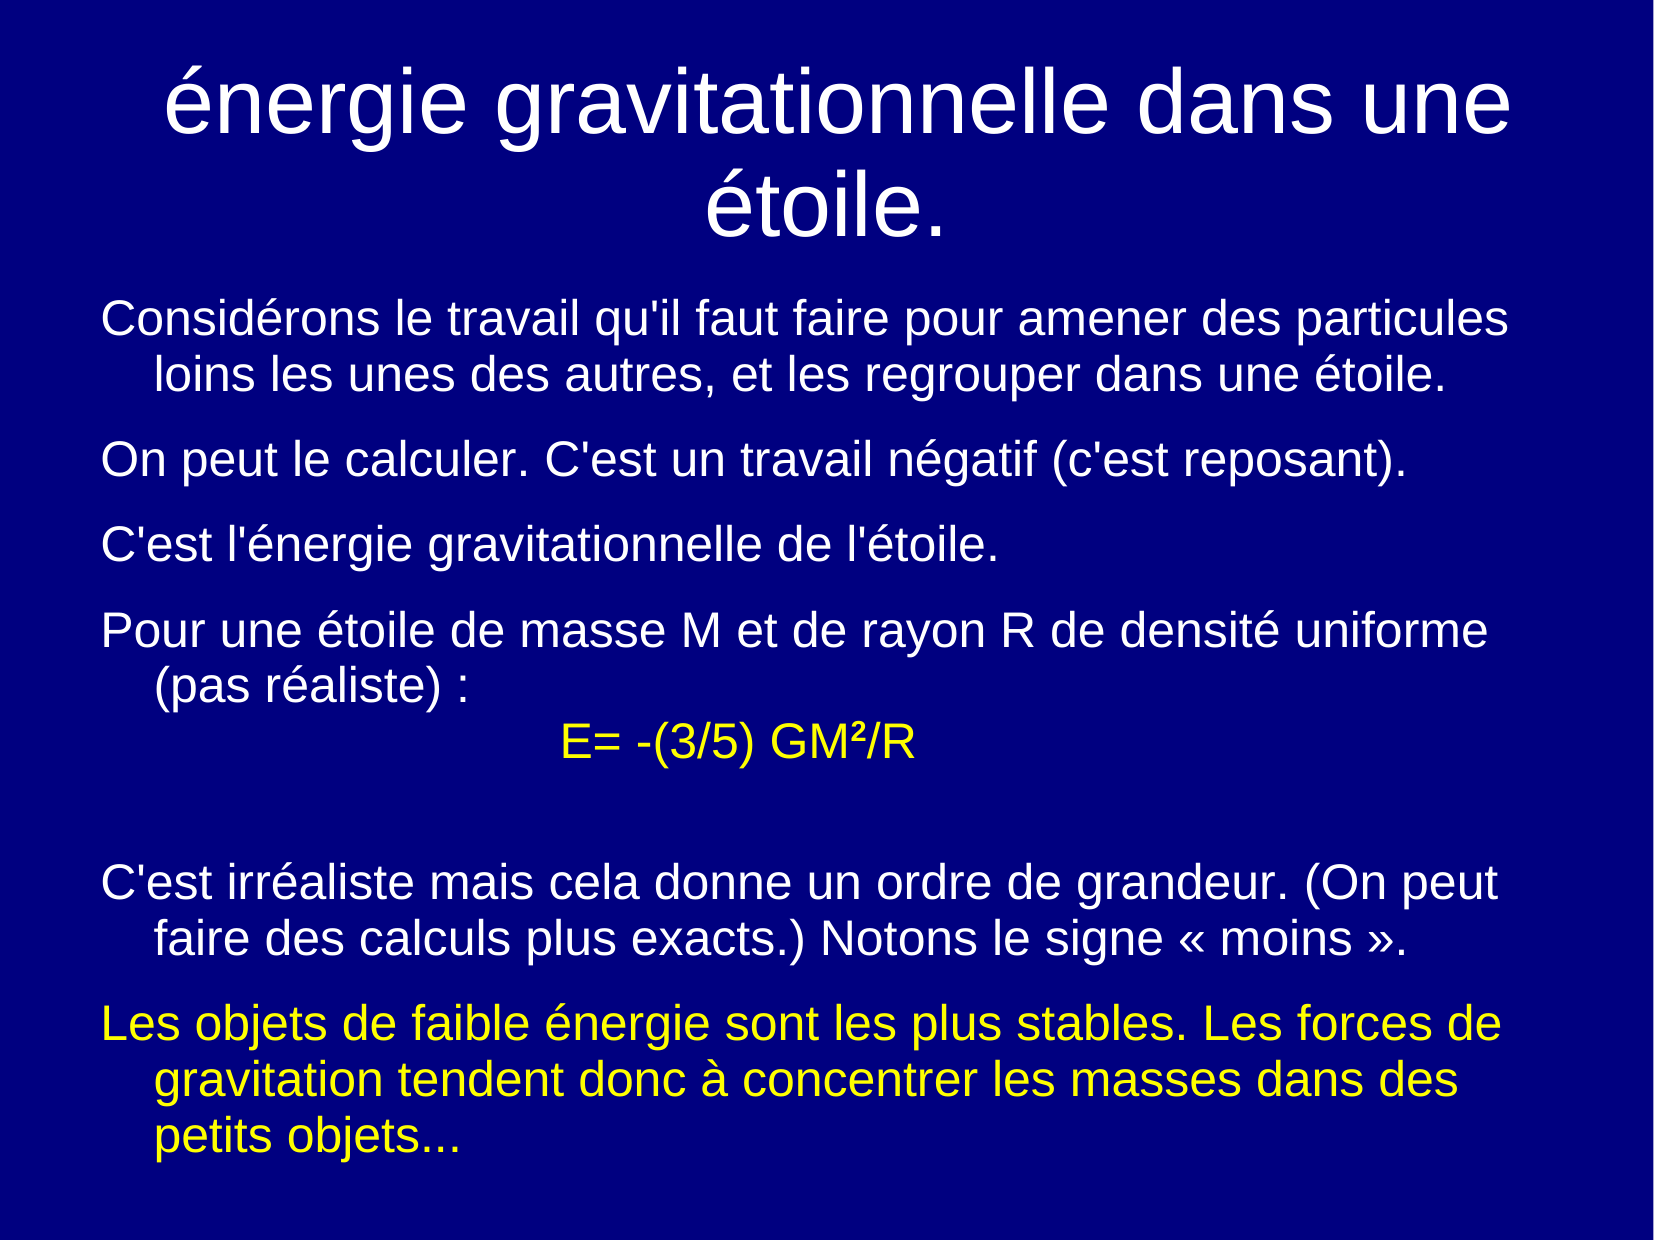

# énergie gravitationnelle dans une étoile.
Considérons le travail qu'il faut faire pour amener des particules loins les unes des autres, et les regrouper dans une étoile.
On peut le calculer. C'est un travail négatif (c'est reposant).
C'est l'énergie gravitationnelle de l'étoile.
Pour une étoile de masse M et de rayon R de densité uniforme (pas réaliste) : E= -(3/5) GM2/R
C'est irréaliste mais cela donne un ordre de grandeur. (On peut faire des calculs plus exacts.) Notons le signe « moins ».
Les objets de faible énergie sont les plus stables. Les forces de gravitation tendent donc à concentrer les masses dans des petits objets...